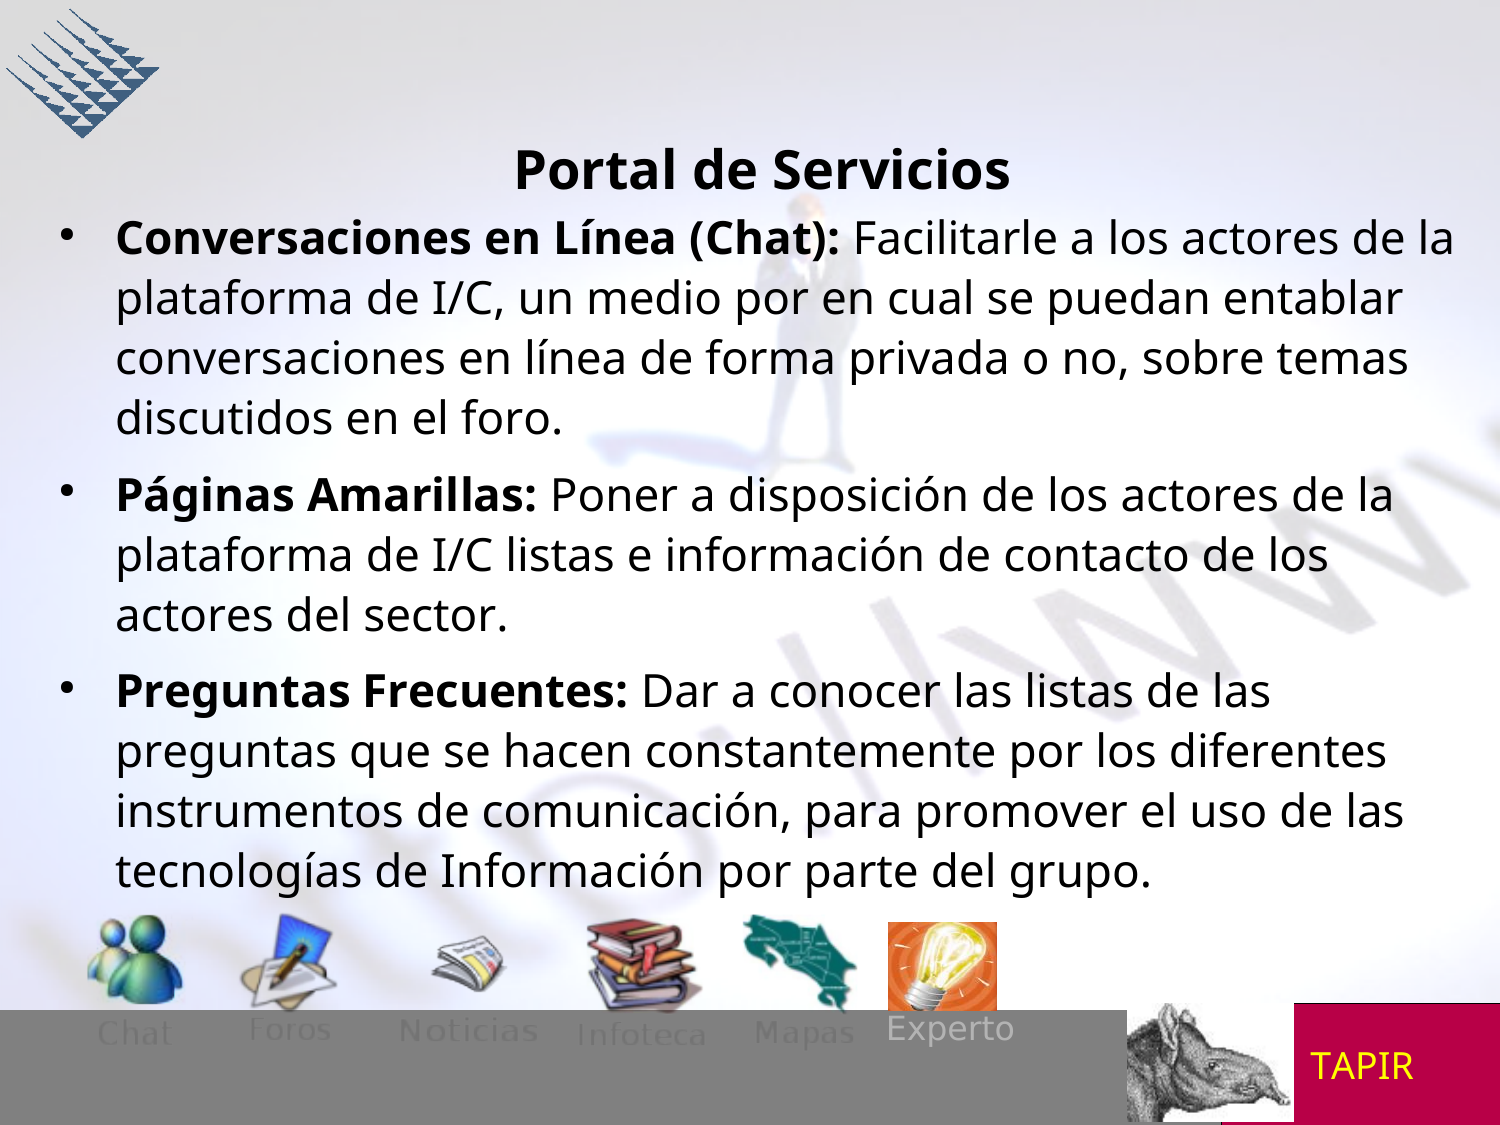

# Portal de Servicios
Conversaciones en Línea (Chat): Facilitarle a los actores de la plataforma de I/C, un medio por en cual se puedan entablar conversaciones en línea de forma privada o no, sobre temas discutidos en el foro.
Páginas Amarillas: Poner a disposición de los actores de la plataforma de I/C listas e información de contacto de los actores del sector.
Preguntas Frecuentes: Dar a conocer las listas de las preguntas que se hacen constantemente por los diferentes instrumentos de comunicación, para promover el uso de las tecnologías de Información por parte del grupo.
Experto
TAPIR